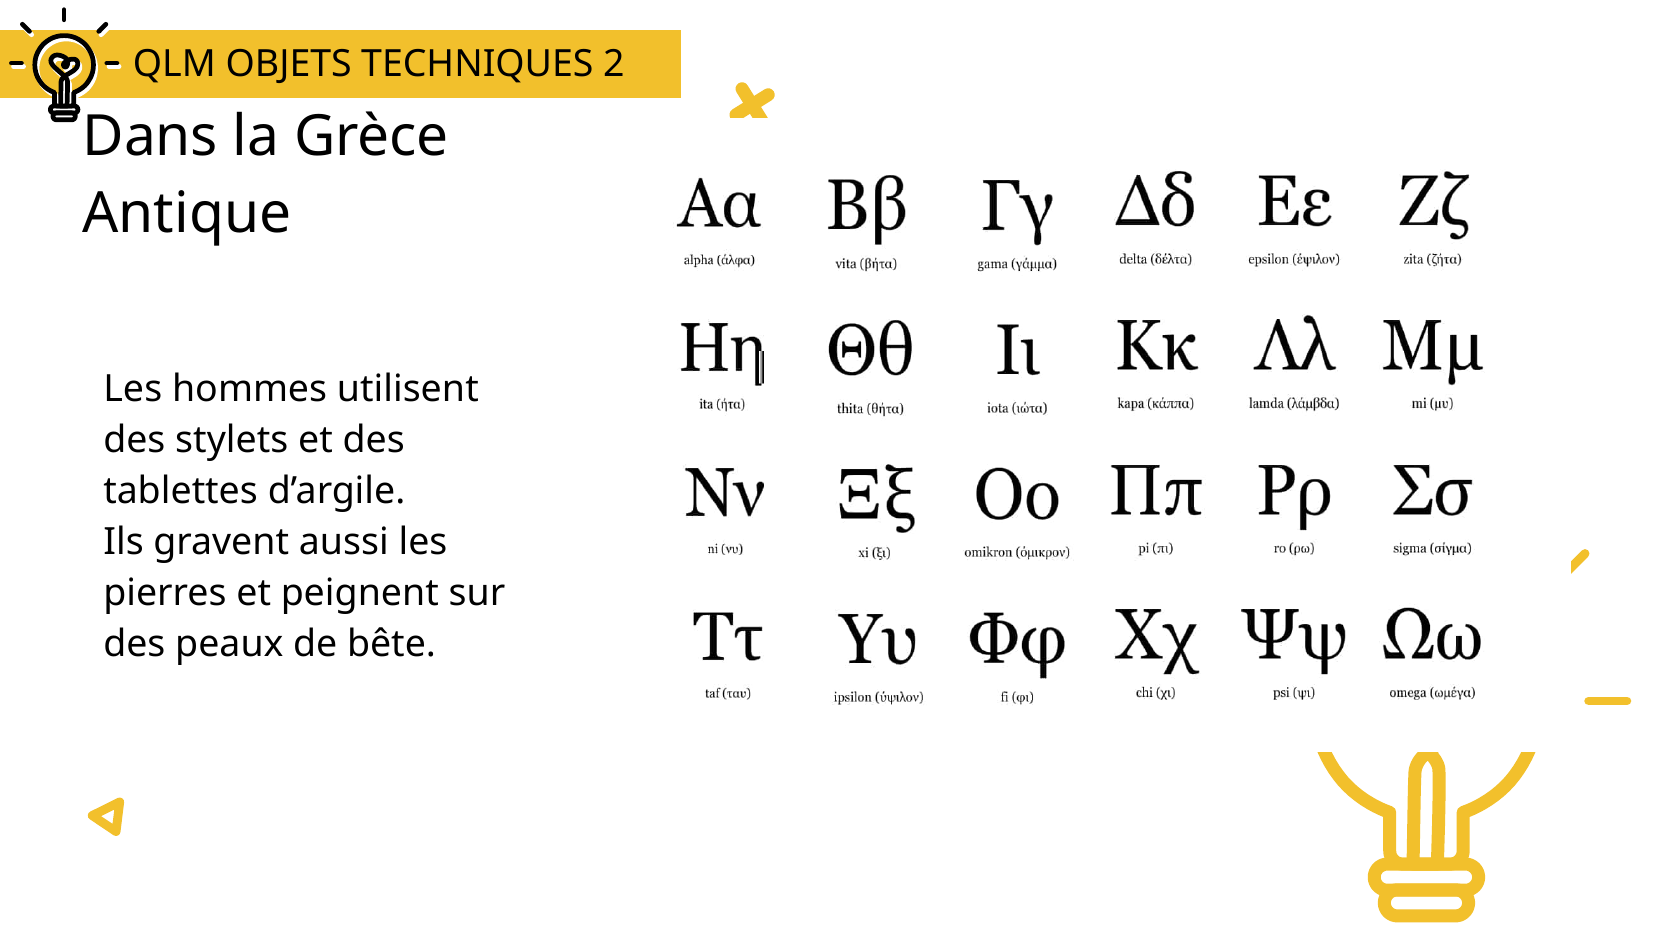

QLM OBJETS TECHNIQUES 2
# Dans la Grèce Antique
Les hommes utilisent des stylets et des tablettes d’argile.
Ils gravent aussi les
pierres et peignent sur des peaux de bête.